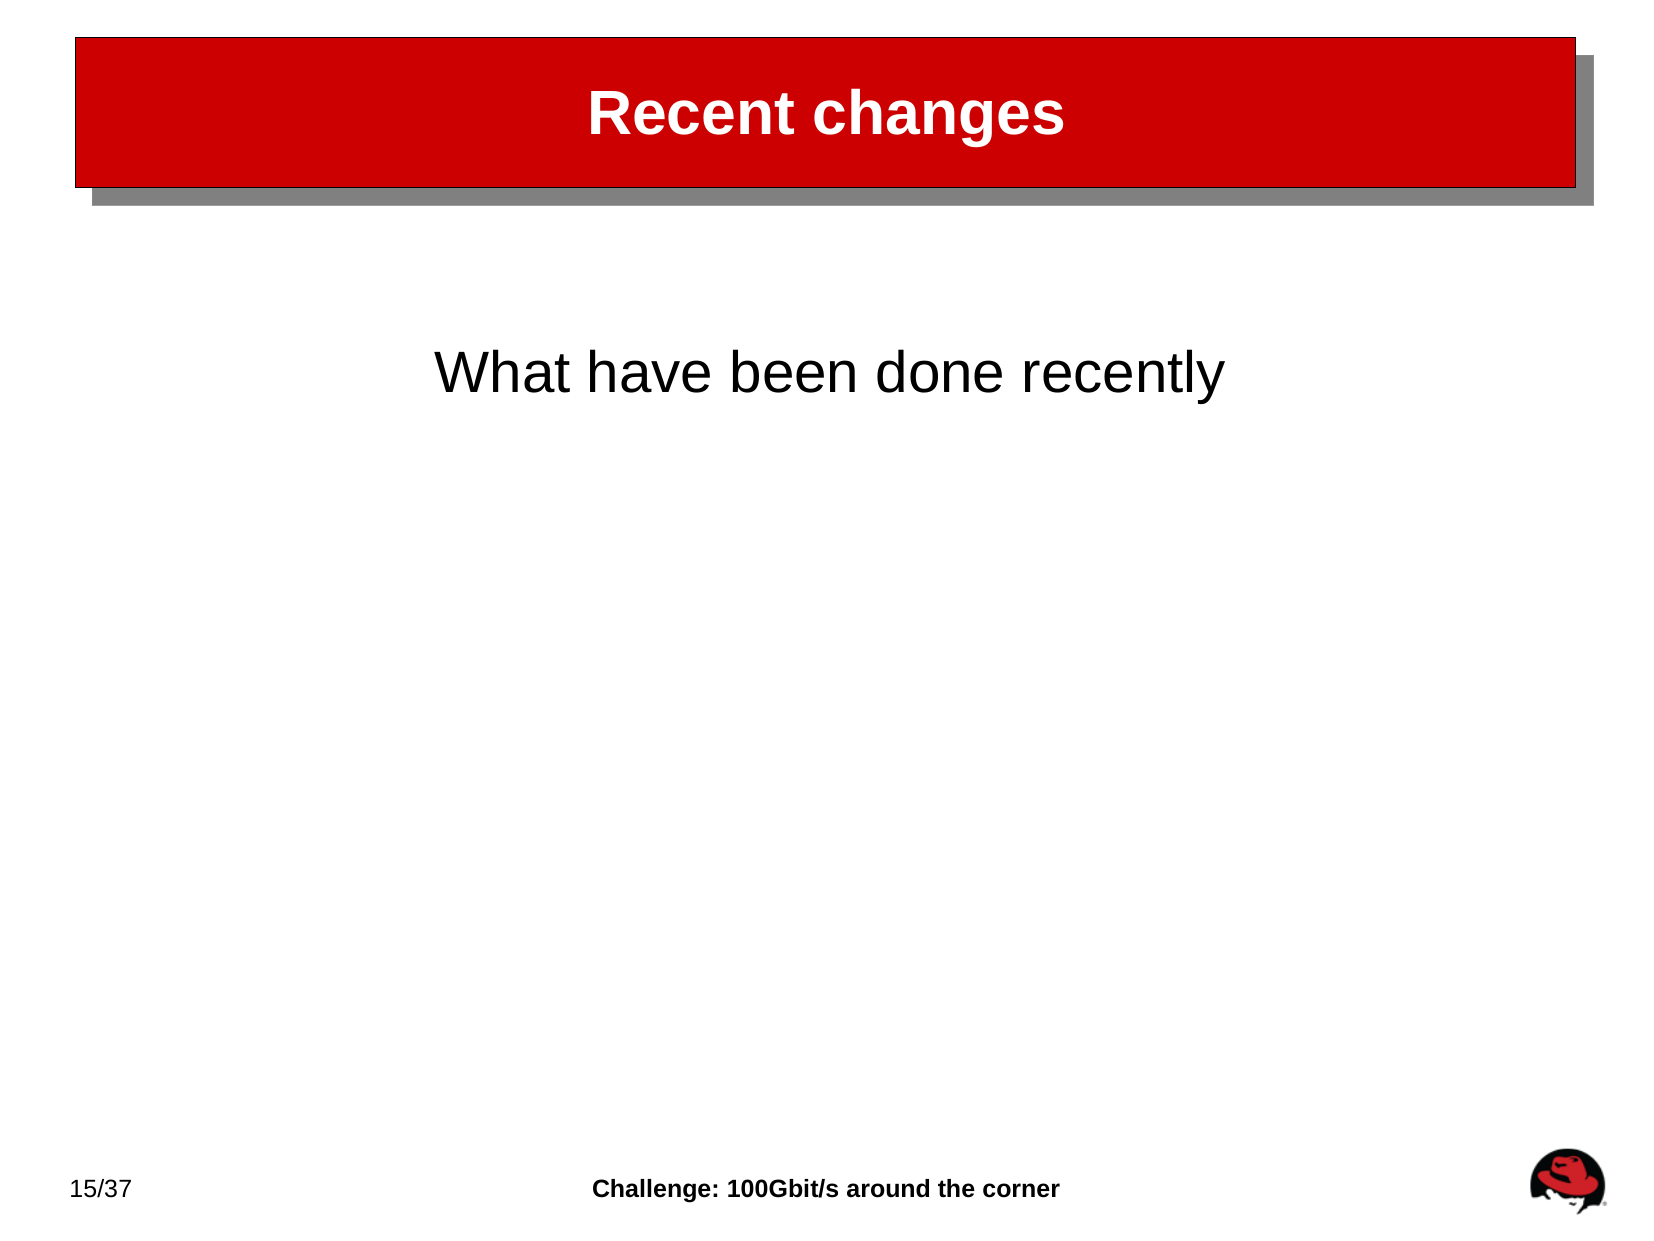

# Recent changes
What have been done recently